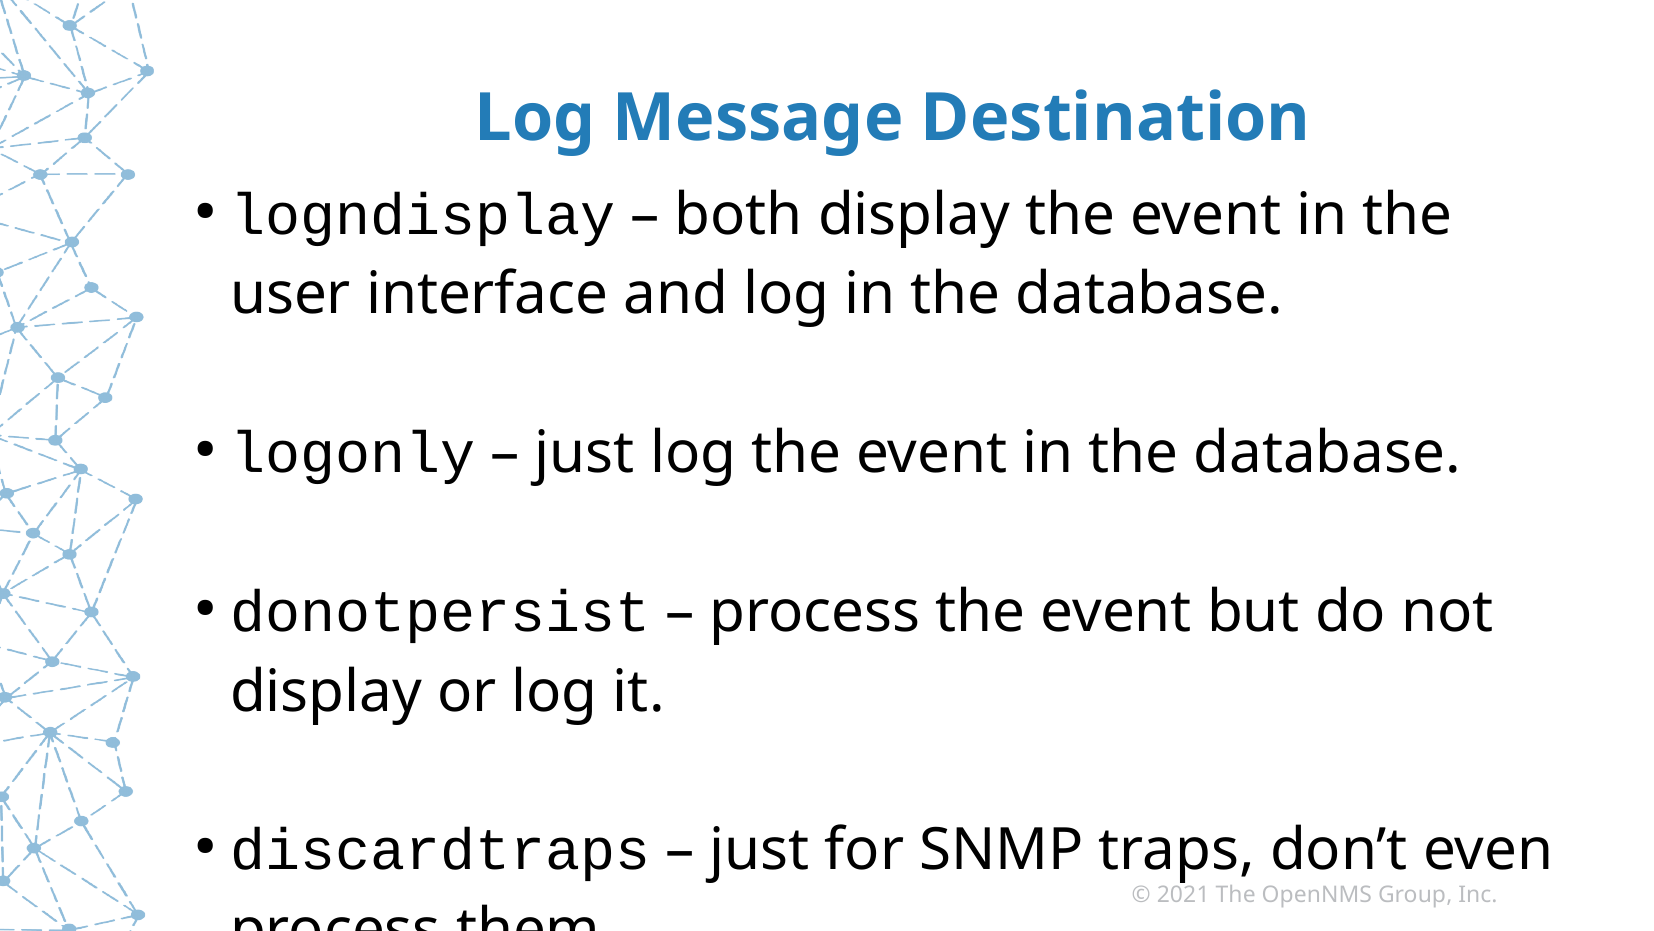

# Log Message Destination
logndisplay – both display the event in the user interface and log in the database.
logonly – just log the event in the database.
donotpersist – process the event but do not display or log it.
discardtraps – just for SNMP traps, don’t even process them.